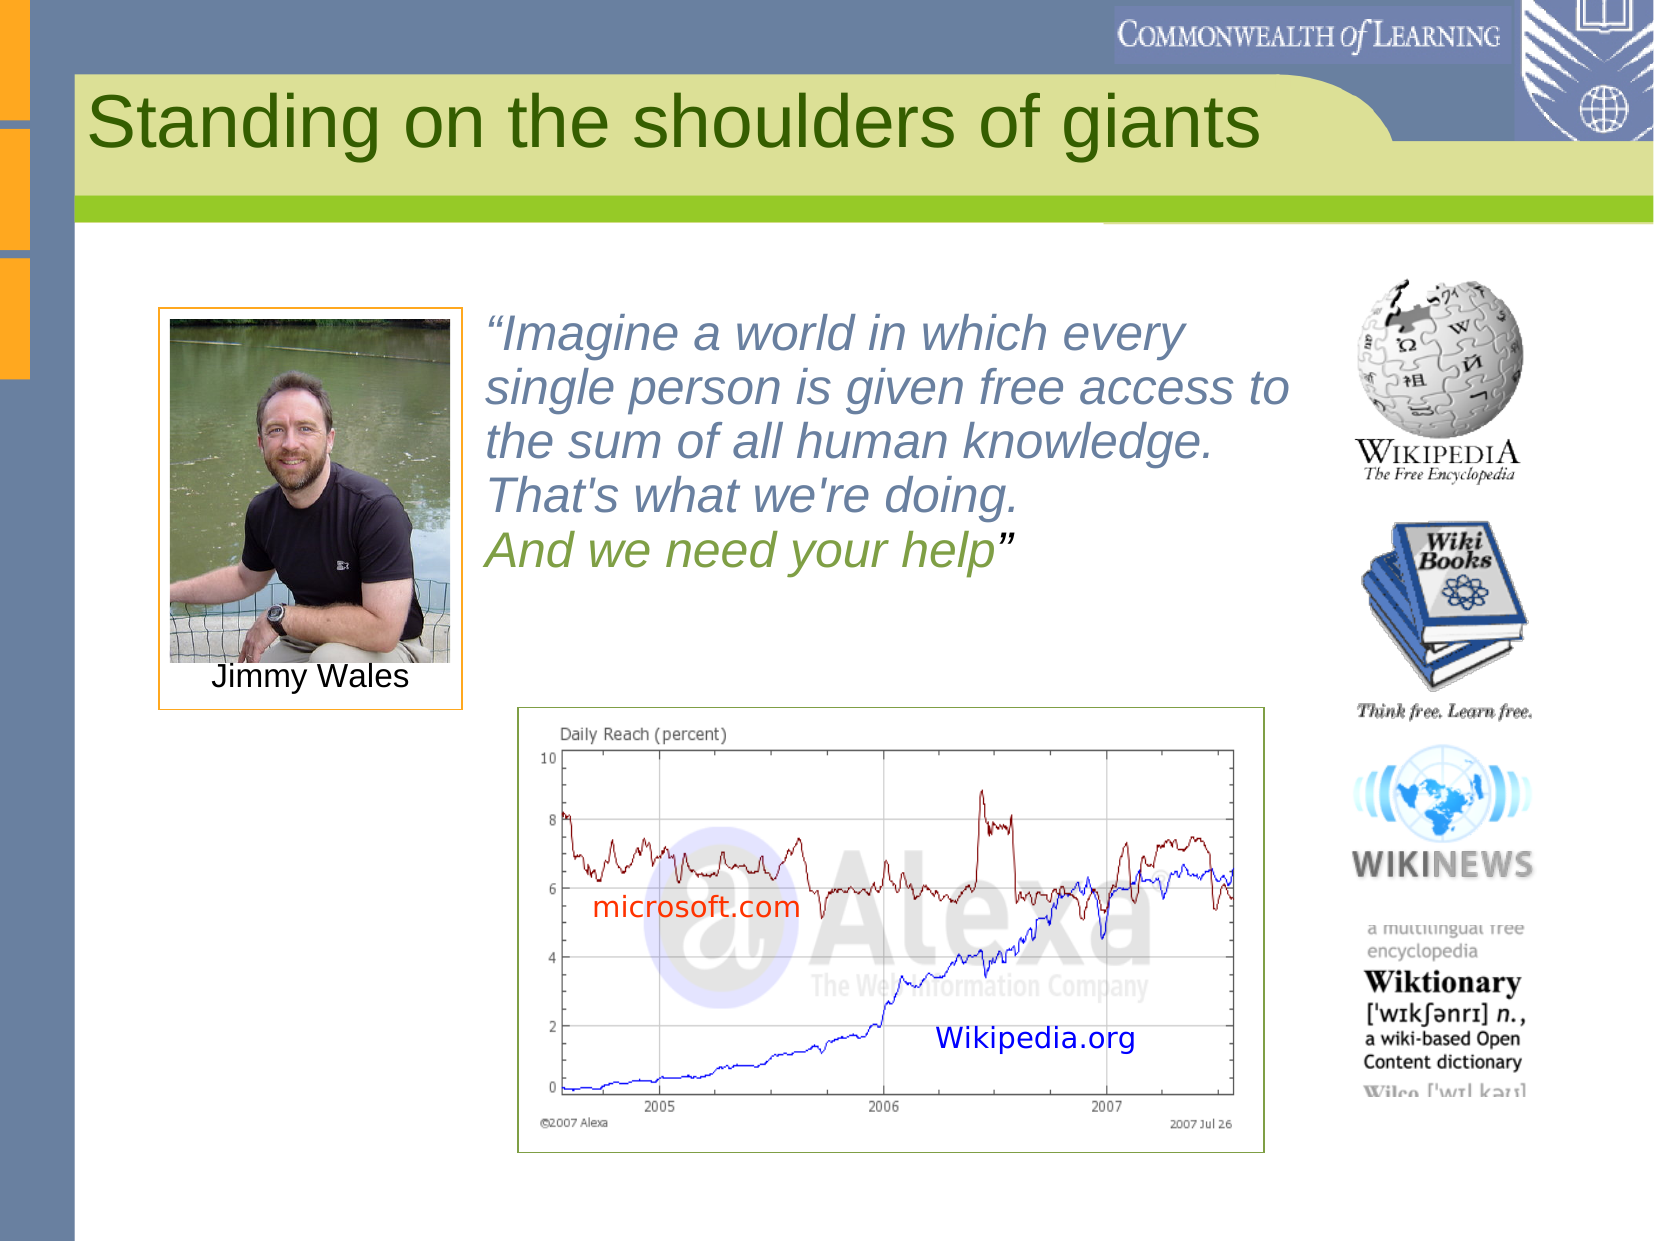

Standing on the shoulders of giants
“Imagine a world in which every single person is given free access to the sum of all human knowledge. That's what we're doing.
And we need your help”
Jimmy Wales
microsoft.com
Wikipedia.org